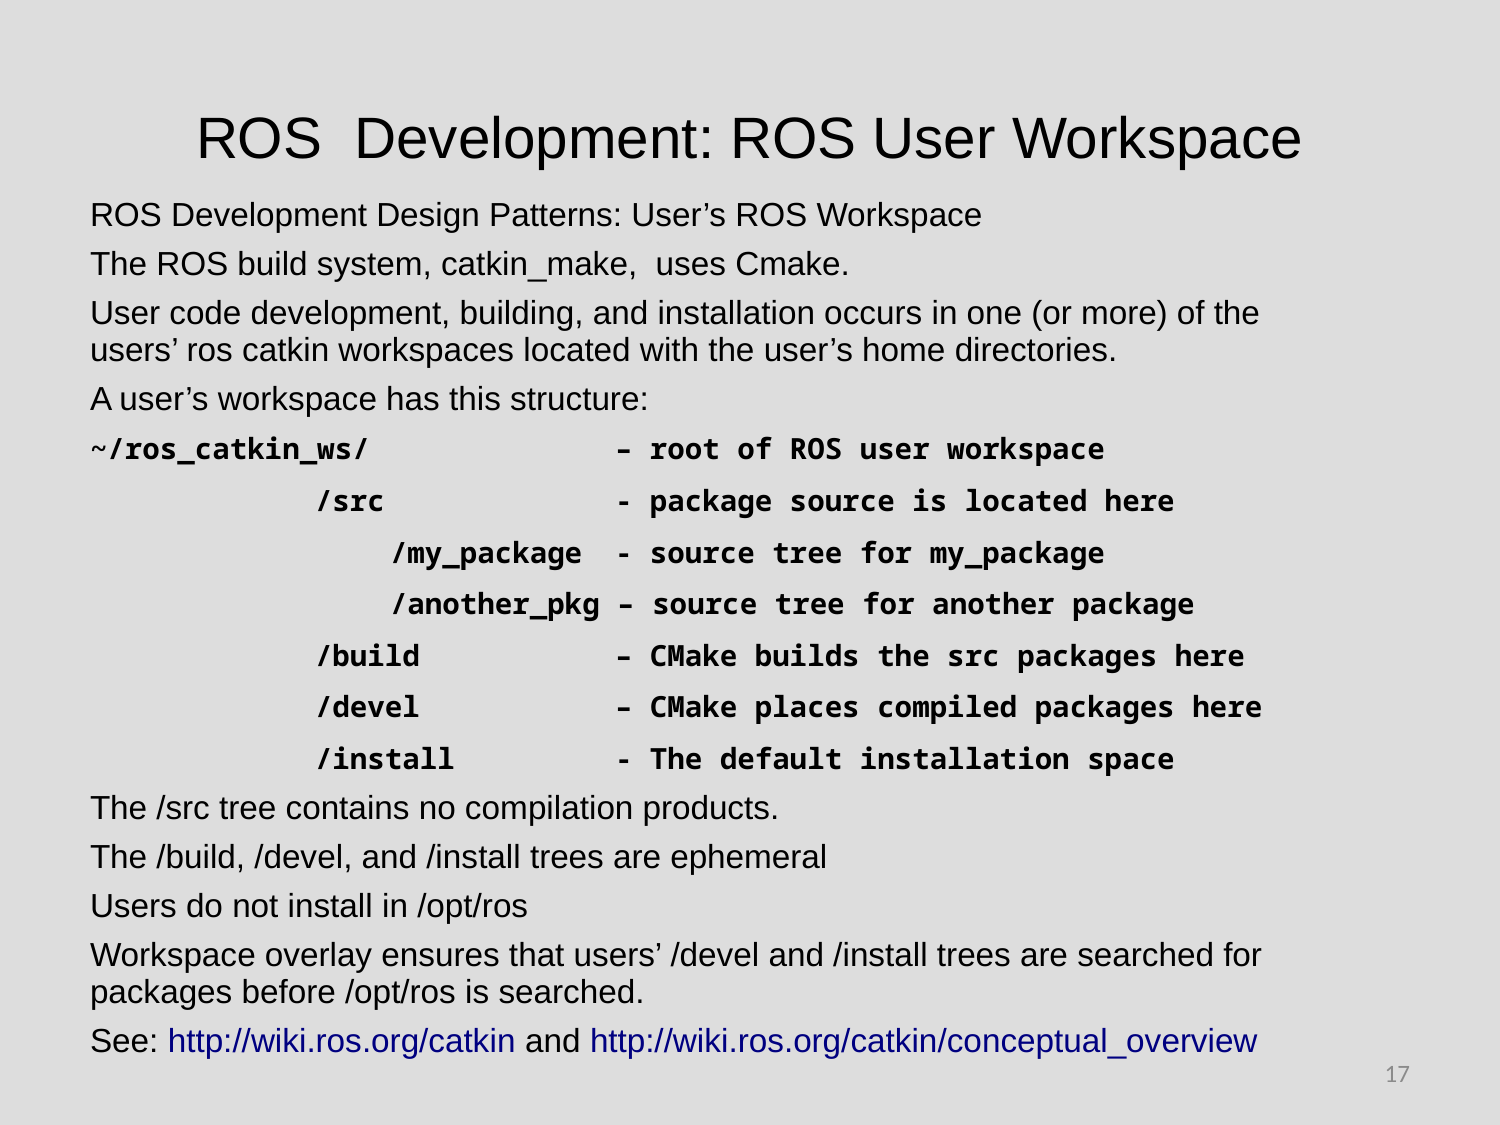

# ROS Development: ROS User Workspace
ROS Development Design Patterns: User’s ROS Workspace
The ROS build system, catkin_make, uses Cmake.
User code development, building, and installation occurs in one (or more) of the users’ ros catkin workspaces located with the user’s home directories.
A user’s workspace has this structure:
~/ros_catkin_ws/				– root of ROS user workspace
			/src				- package source is located here
				/my_package	- source tree for my_package
				/another_pkg – source tree for another package
			/build			– CMake builds the src packages here
			/devel			– CMake places compiled packages here
			/install			- The default installation space
The /src tree contains no compilation products.
The /build, /devel, and /install trees are ephemeral
Users do not install in /opt/ros
Workspace overlay ensures that users’ /devel and /install trees are searched for packages before /opt/ros is searched.
See: http://wiki.ros.org/catkin and http://wiki.ros.org/catkin/conceptual_overview
Oct 9, 2017
17